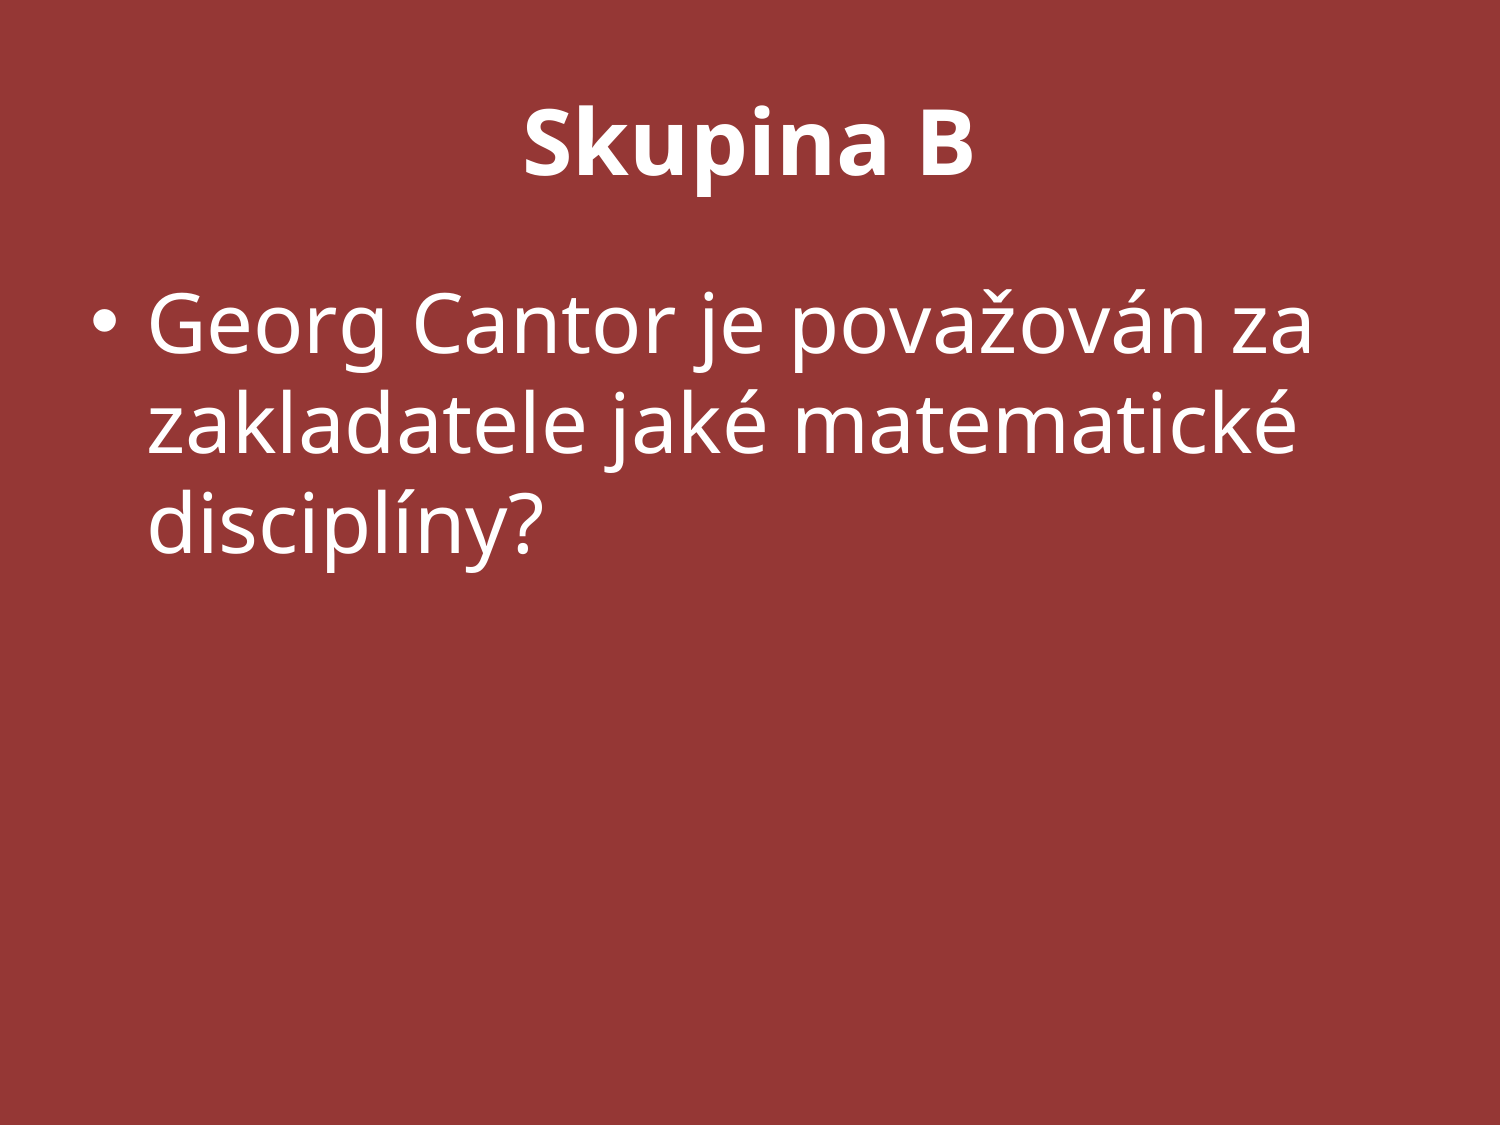

# Skupina B
Georg Cantor je považován za zakladatele jaké matematické disciplíny?